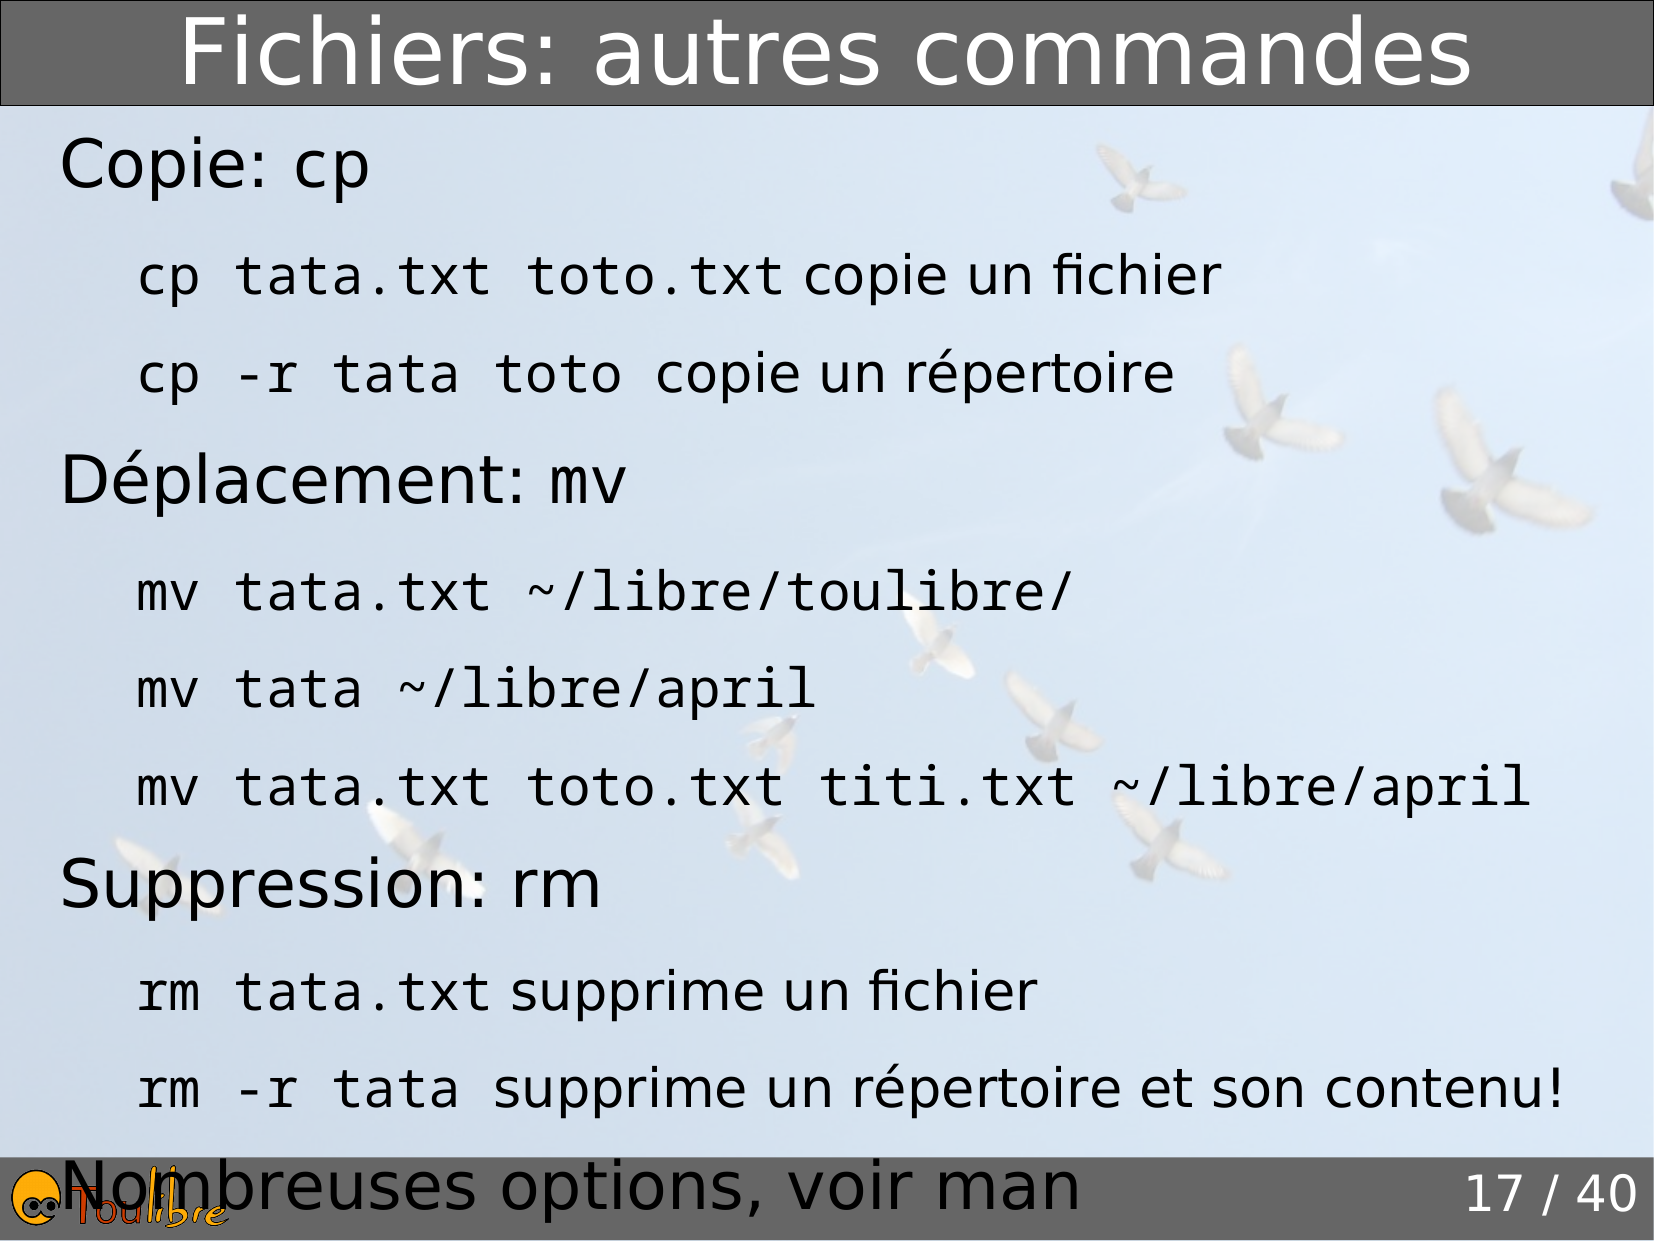

# Fichiers: autres commandes
Copie: cp
cp tata.txt toto.txt copie un fichier
cp -r tata toto copie un répertoire
Déplacement: mv
mv tata.txt ~/libre/toulibre/
mv tata ~/libre/april
mv tata.txt toto.txt titi.txt ~/libre/april
Suppression: rm
rm tata.txt supprime un fichier
rm -r tata supprime un répertoire et son contenu!
Nombreuses options, voir man